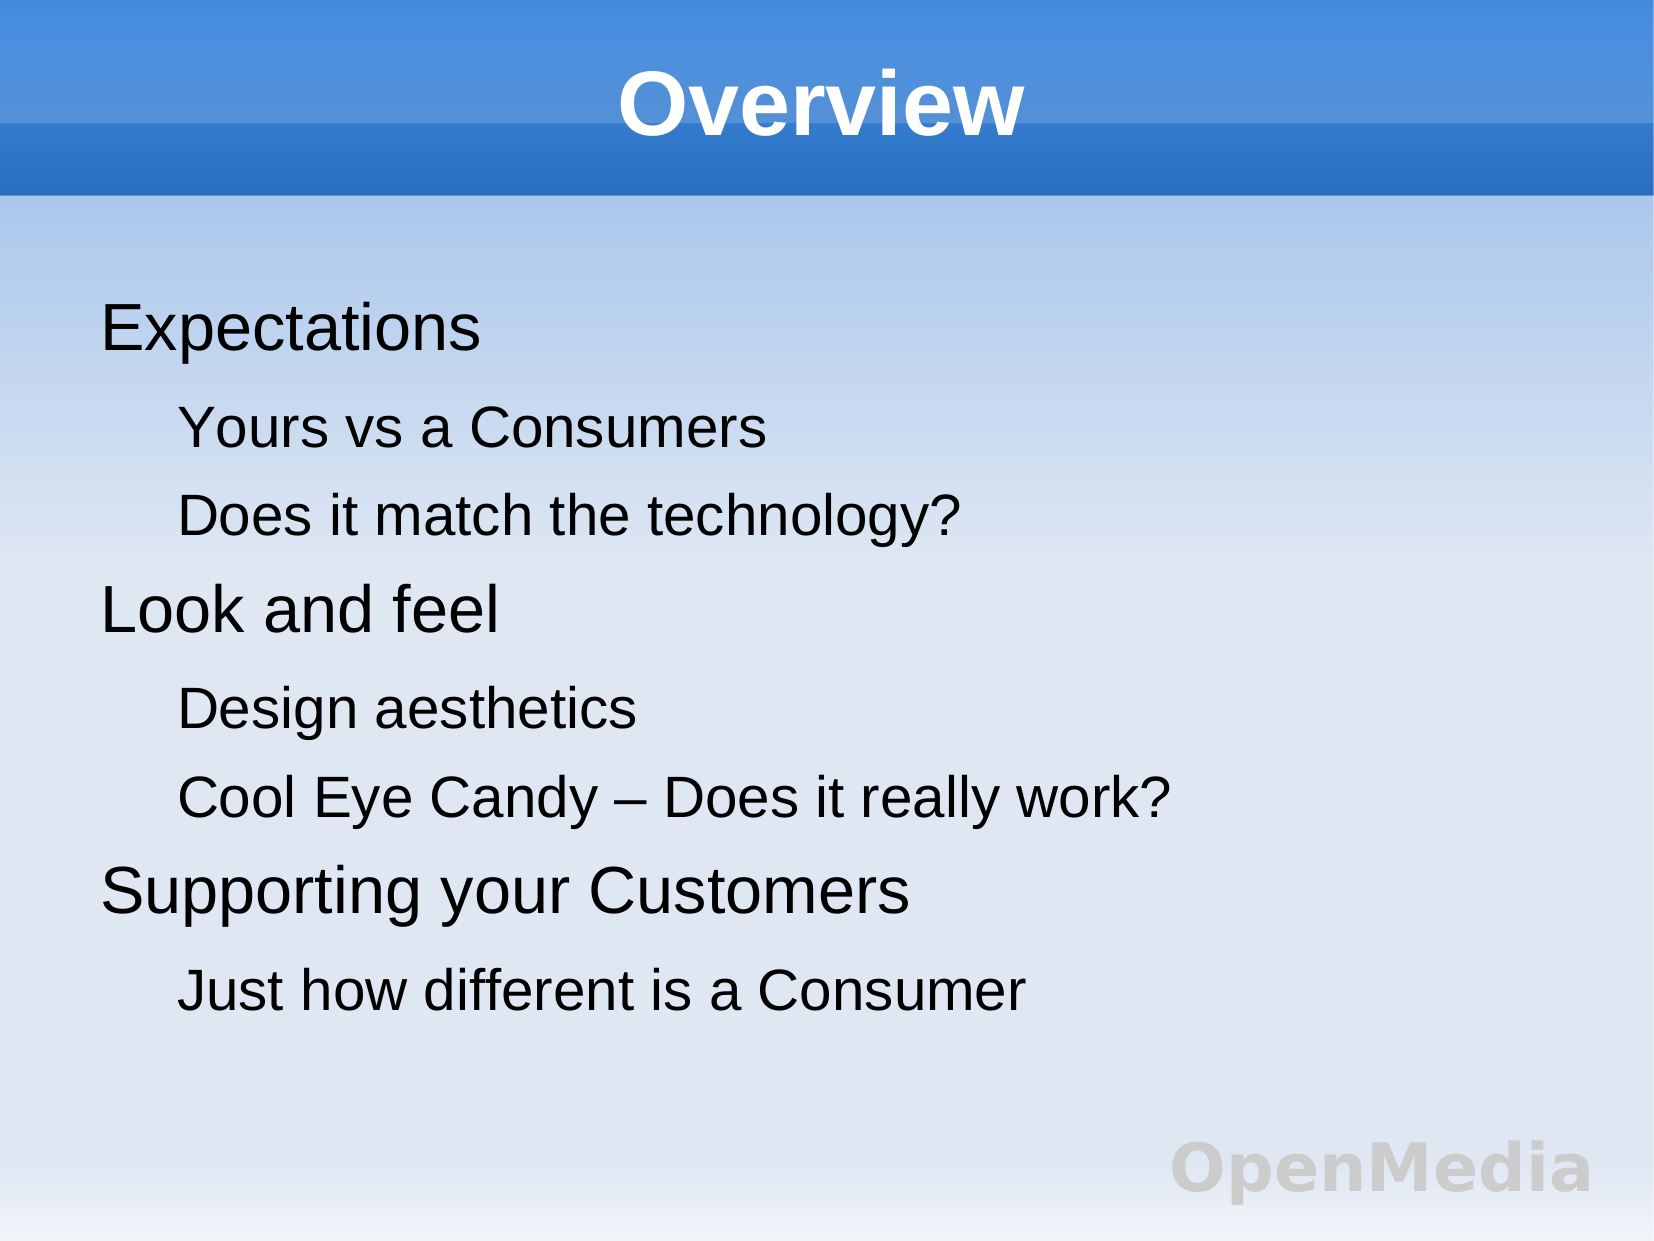

# Overview
Expectations
Yours vs a Consumers
Does it match the technology?
Look and feel
Design aesthetics
Cool Eye Candy – Does it really work?
Supporting your Customers
Just how different is a Consumer
5